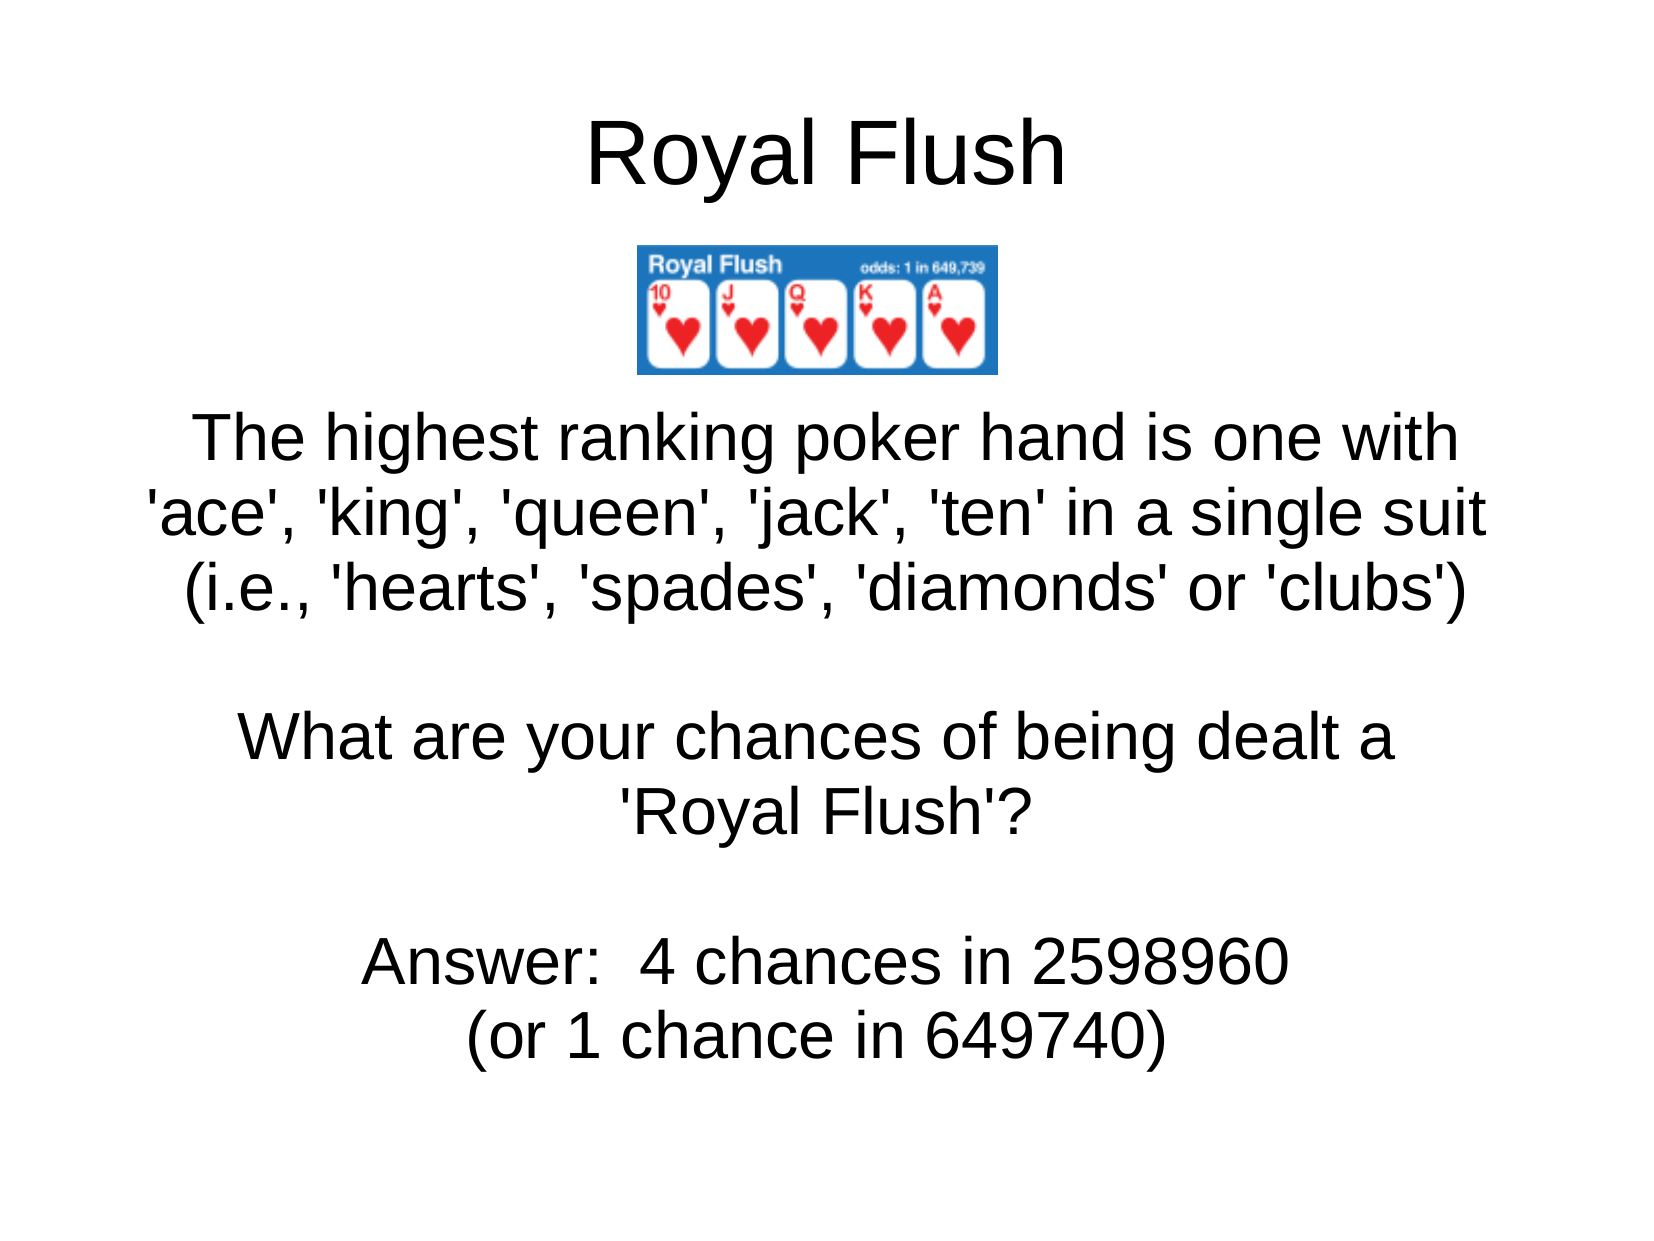

# Royal Flush
The highest ranking poker hand is one with
'ace', 'king', 'queen', 'jack', 'ten' in a single suit
(i.e., 'hearts', 'spades', 'diamonds' or 'clubs')
What are your chances of being dealt a
'Royal Flush'?
Answer: 4 chances in 2598960
(or 1 chance in 649740)